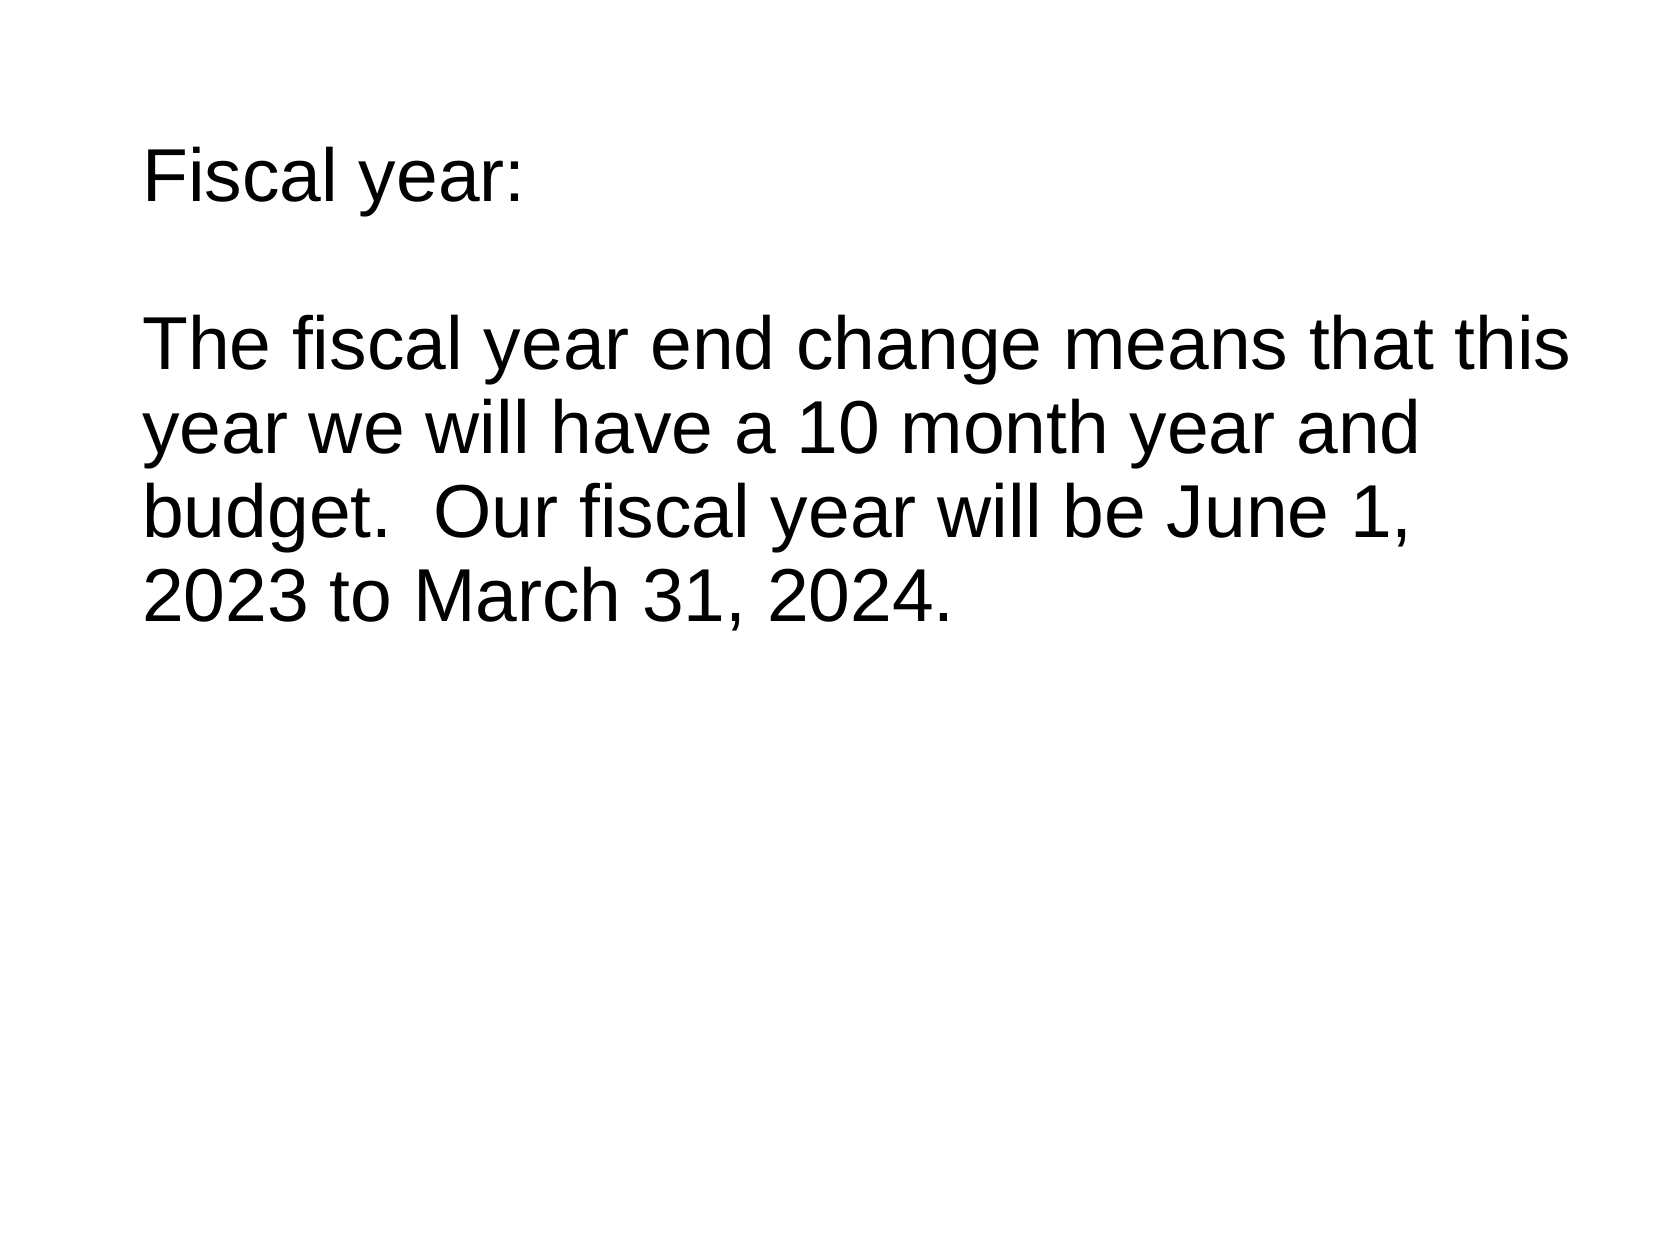

Fiscal year:
The fiscal year end change means that this year we will have a 10 month year and budget. Our fiscal year will be June 1, 2023 to March 31, 2024.